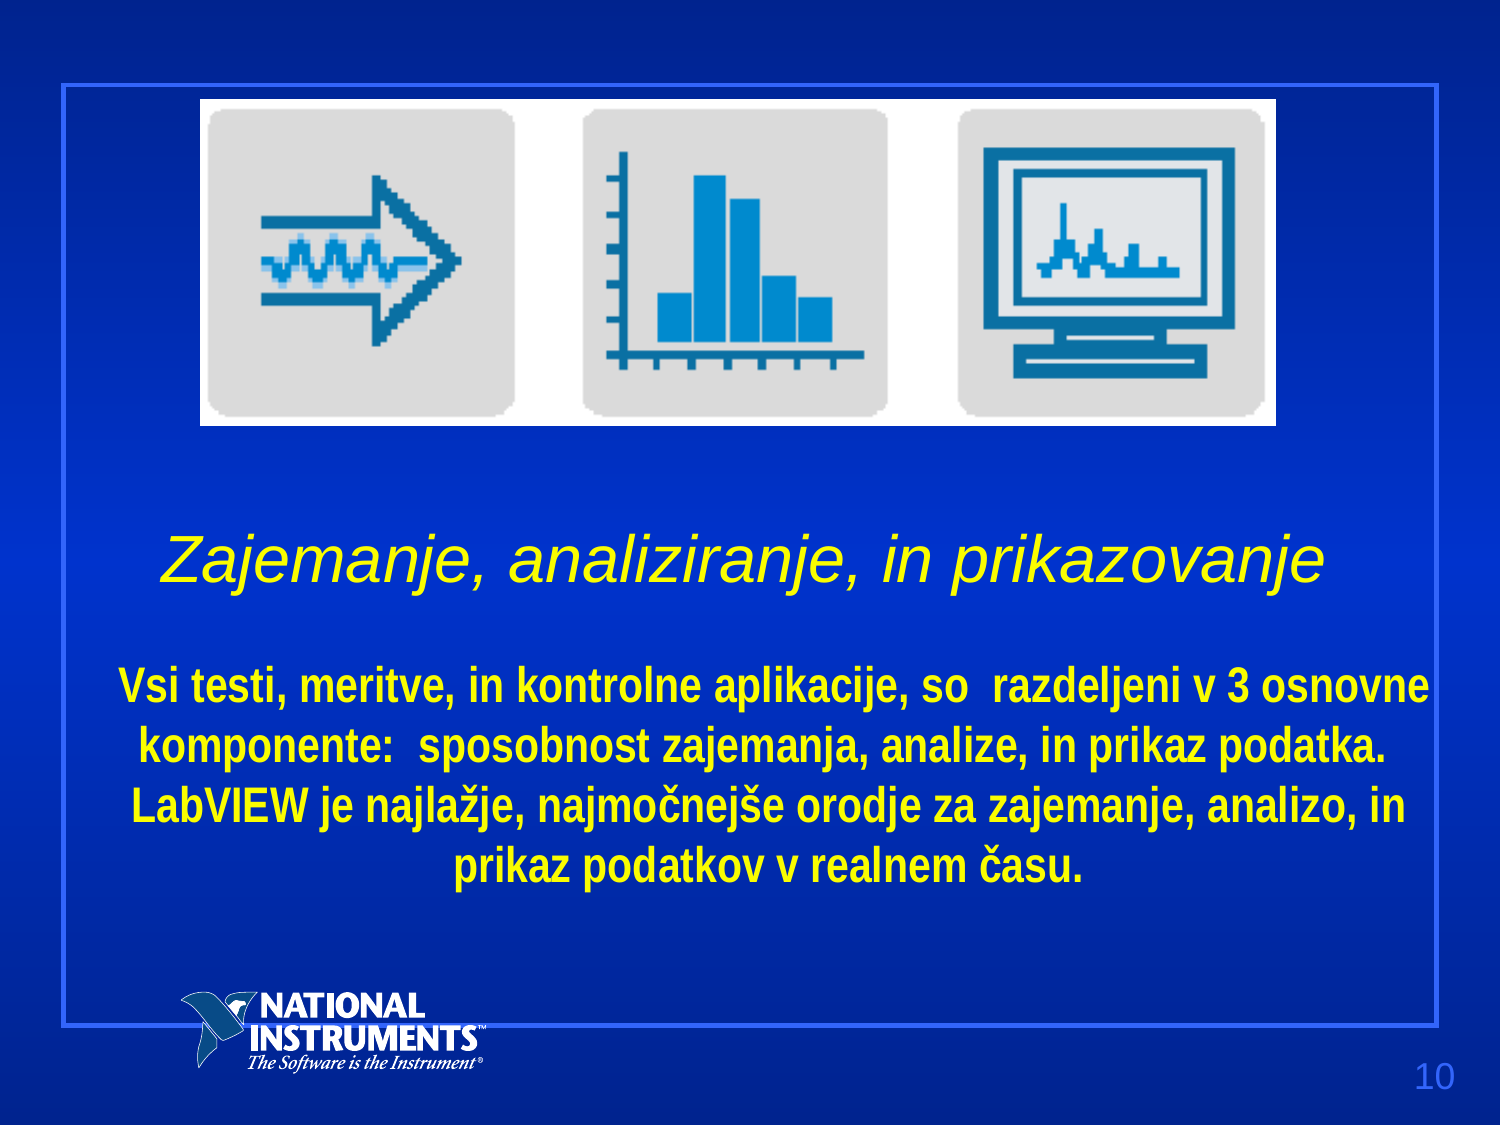

# Zajemanje, analiziranje, in prikazovanje
 Vsi testi, meritve, in kontrolne aplikacije, so razdeljeni v 3 osnovne komponente: sposobnost zajemanja, analize, in prikaz podatka. LabVIEW je najlažje, najmočnejše orodje za zajemanje, analizo, in prikaz podatkov v realnem času.